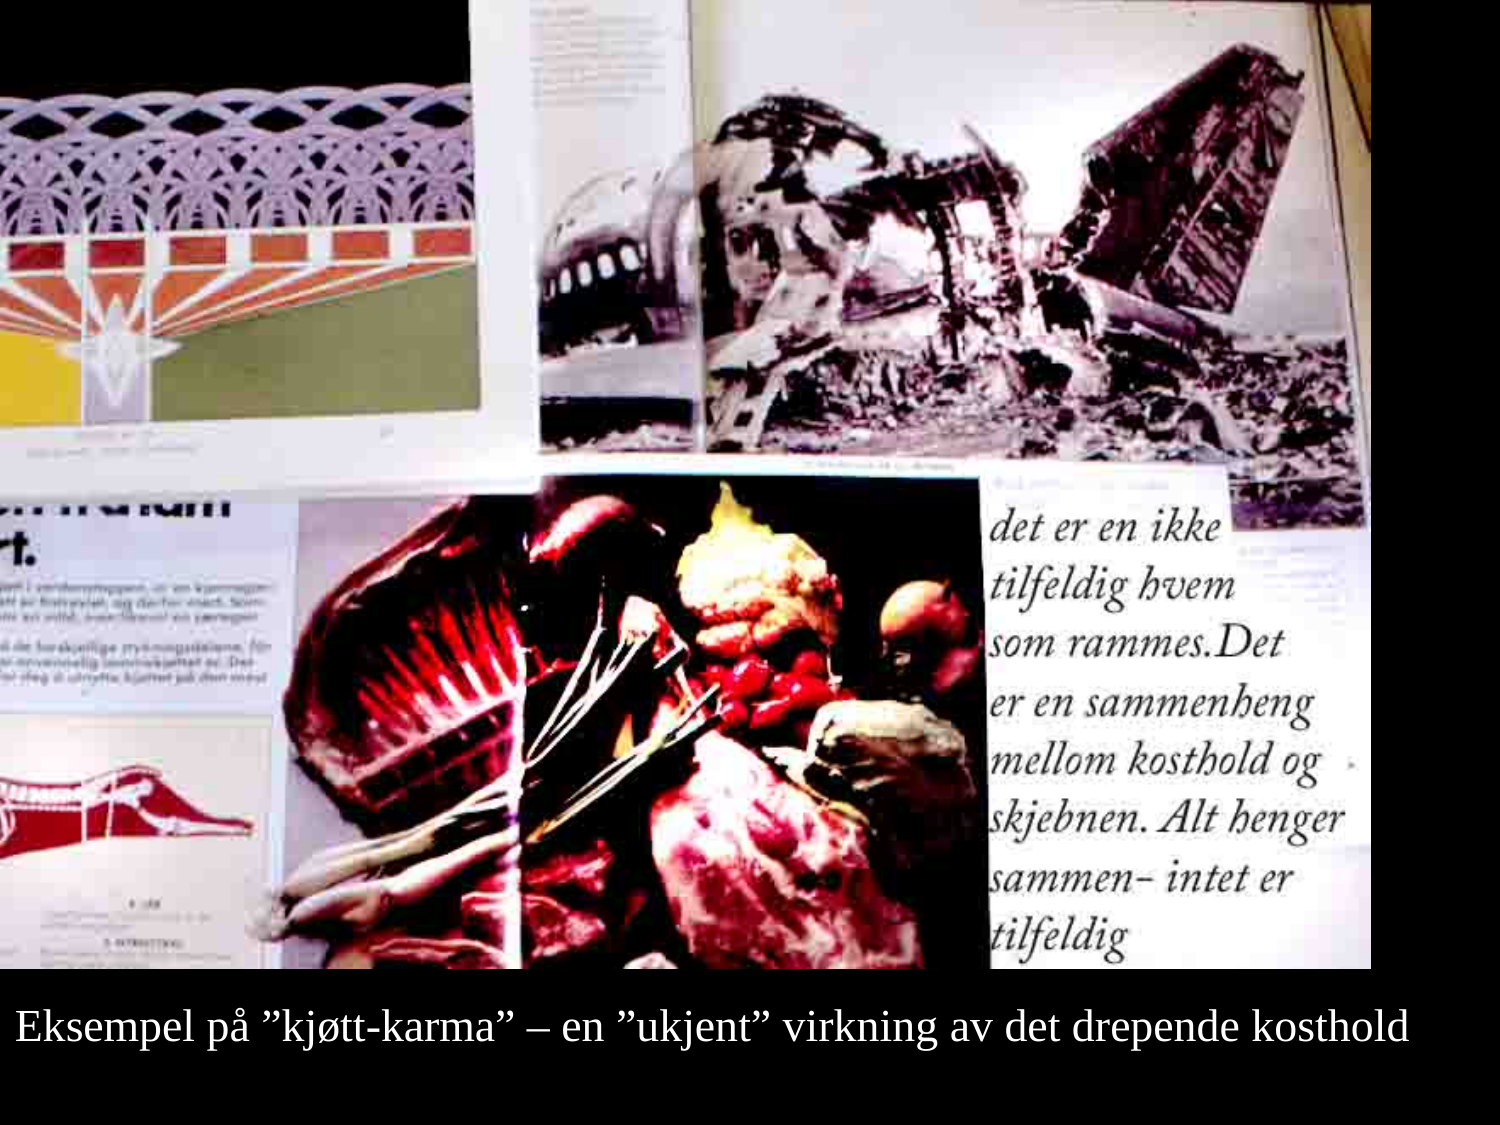

Eksempel på ”kjøtt-karma” – en ”ukjent” virkning av det drepende kosthold